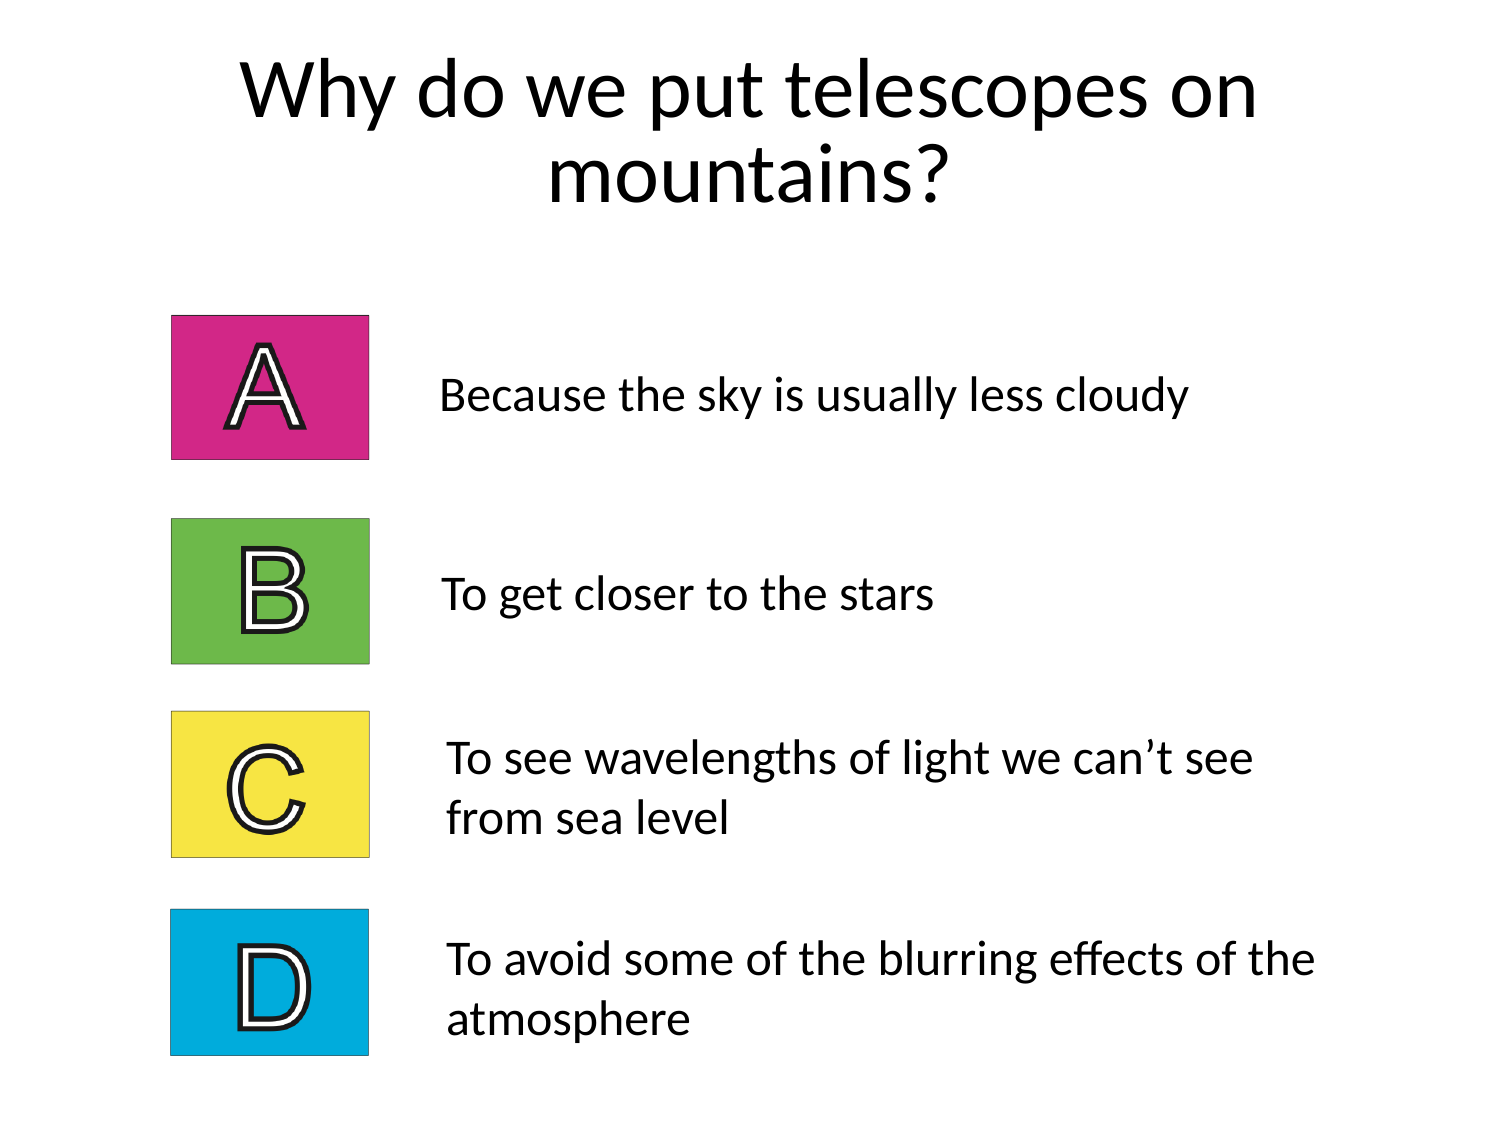

# Why do we put telescopes on mountains?
Because the sky is usually less cloudy
To get closer to the stars
To see wavelengths of light we can’t see from sea level
To avoid some of the blurring effects of the atmosphere